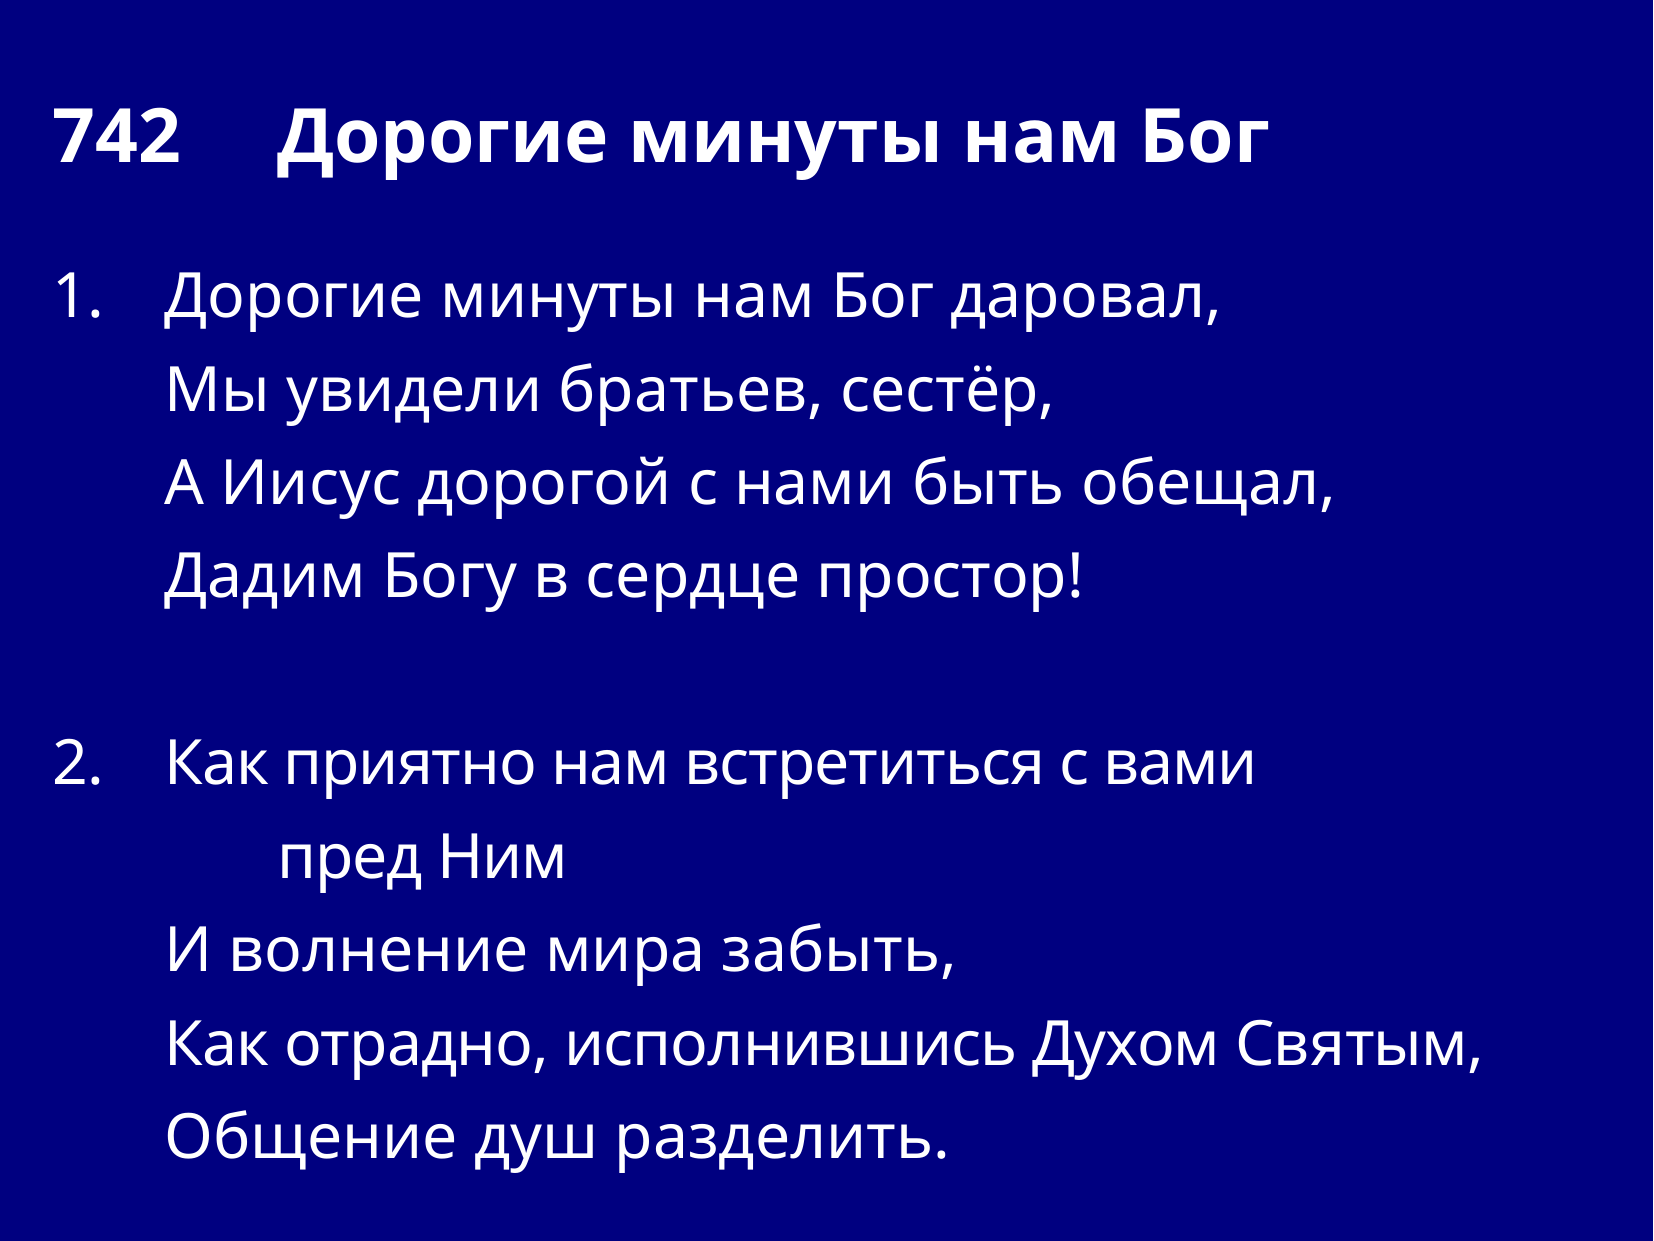

742	Дорогие минуты нам Бог
1.	Дорогие минуты нам Бог даровал,
	Мы увидели братьев, сестёр,
	А Иисус дорогой с нами быть обещал,
	Дадим Богу в сердце простор!
2.	Как приятно нам встретиться с вами
		пред Ним
	И волнение мира забыть,
	Как отрадно, исполнившись Духом Святым,
	Общение душ разделить.